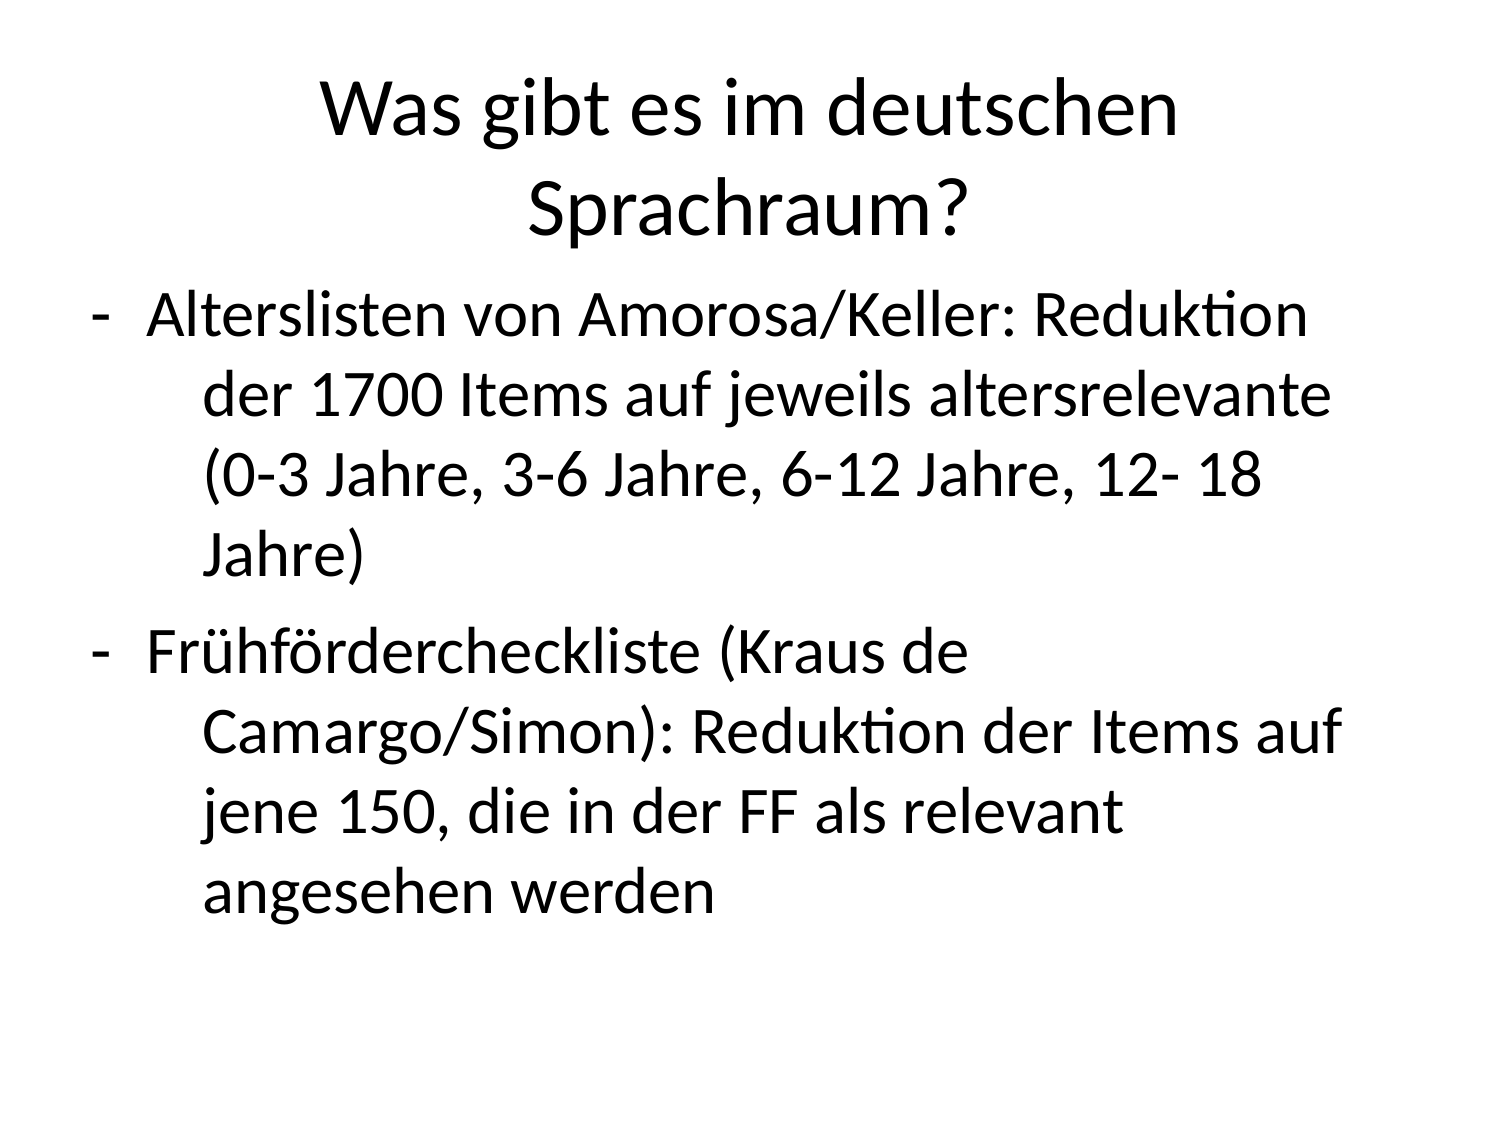

# Was gibt es im deutschen Sprachraum?
Alterslisten von Amorosa/Keller: Reduktion der 1700 Items auf jeweils altersrelevante (0-3 Jahre, 3-6 Jahre, 6-12 Jahre, 12- 18 Jahre)
Frühfördercheckliste (Kraus de Camargo/Simon): Reduktion der Items auf jene 150, die in der FF als relevant angesehen werden